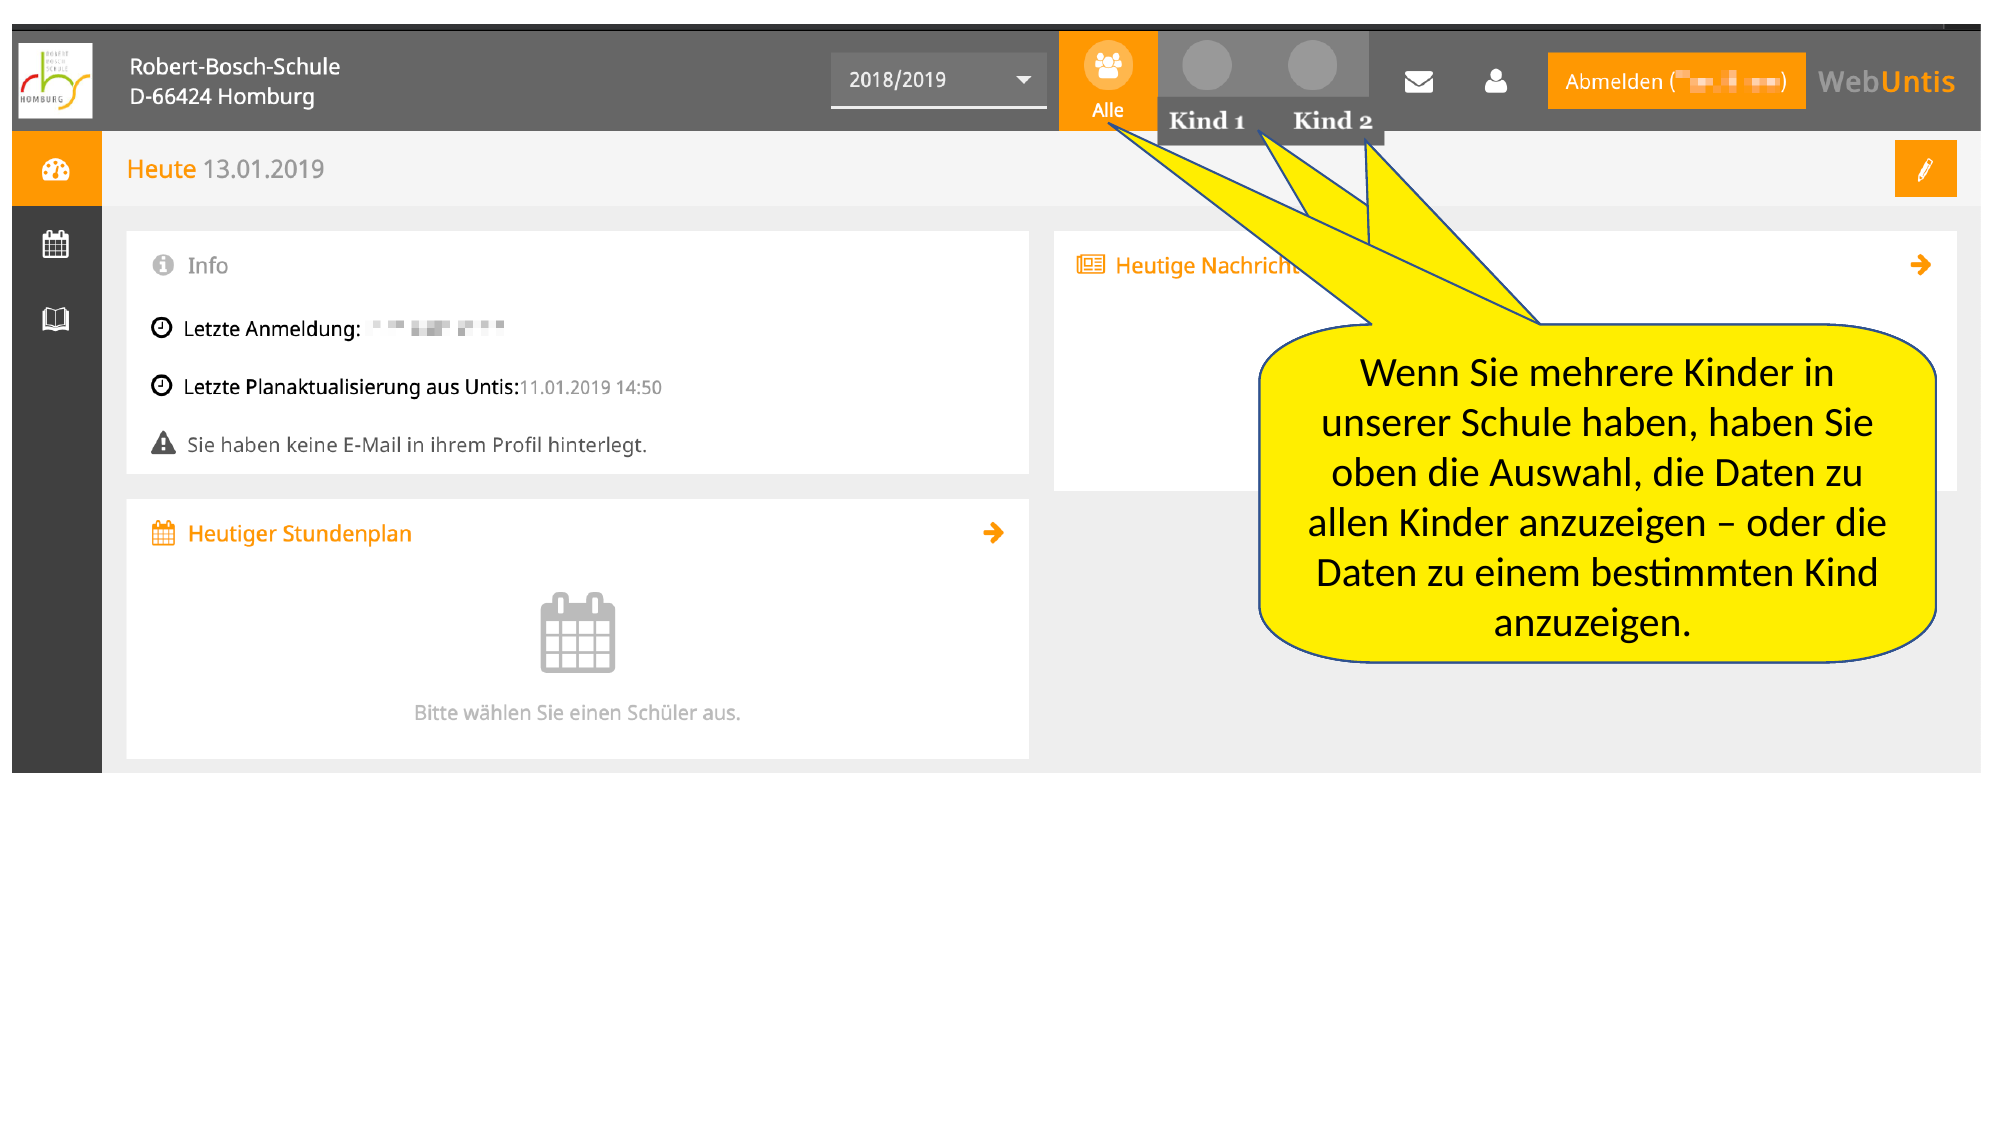

Wenn Sie mehrere Kinder in unserer Schule haben, haben Sie oben die Auswahl, die Daten zu allen Kinder anzuzeigen, oder die Daten zu einem bestimmten Kind anzuzeigen.
Wenn Sie mehrere Kinder in unserer Schule haben, haben Sie oben die Auswahl, die Daten zu allen Kinder anzuzeigen, oder die Daten zu einem bestimmten Kind anzuzeigen.
Wenn Sie mehrere Kinder in unserer Schule haben, haben Sie oben die Auswahl, die Daten zu allen Kinder anzuzeigen, oder die Daten zu einem bestimmten Kind anzuzeigen.
Wenn Sie mehrere Kinder in unserer Schule haben, haben Sie oben die Auswahl, die Daten zu allen Kinder anzuzeigen – oder die Daten zu einem bestimmten Kind anzuzeigen.